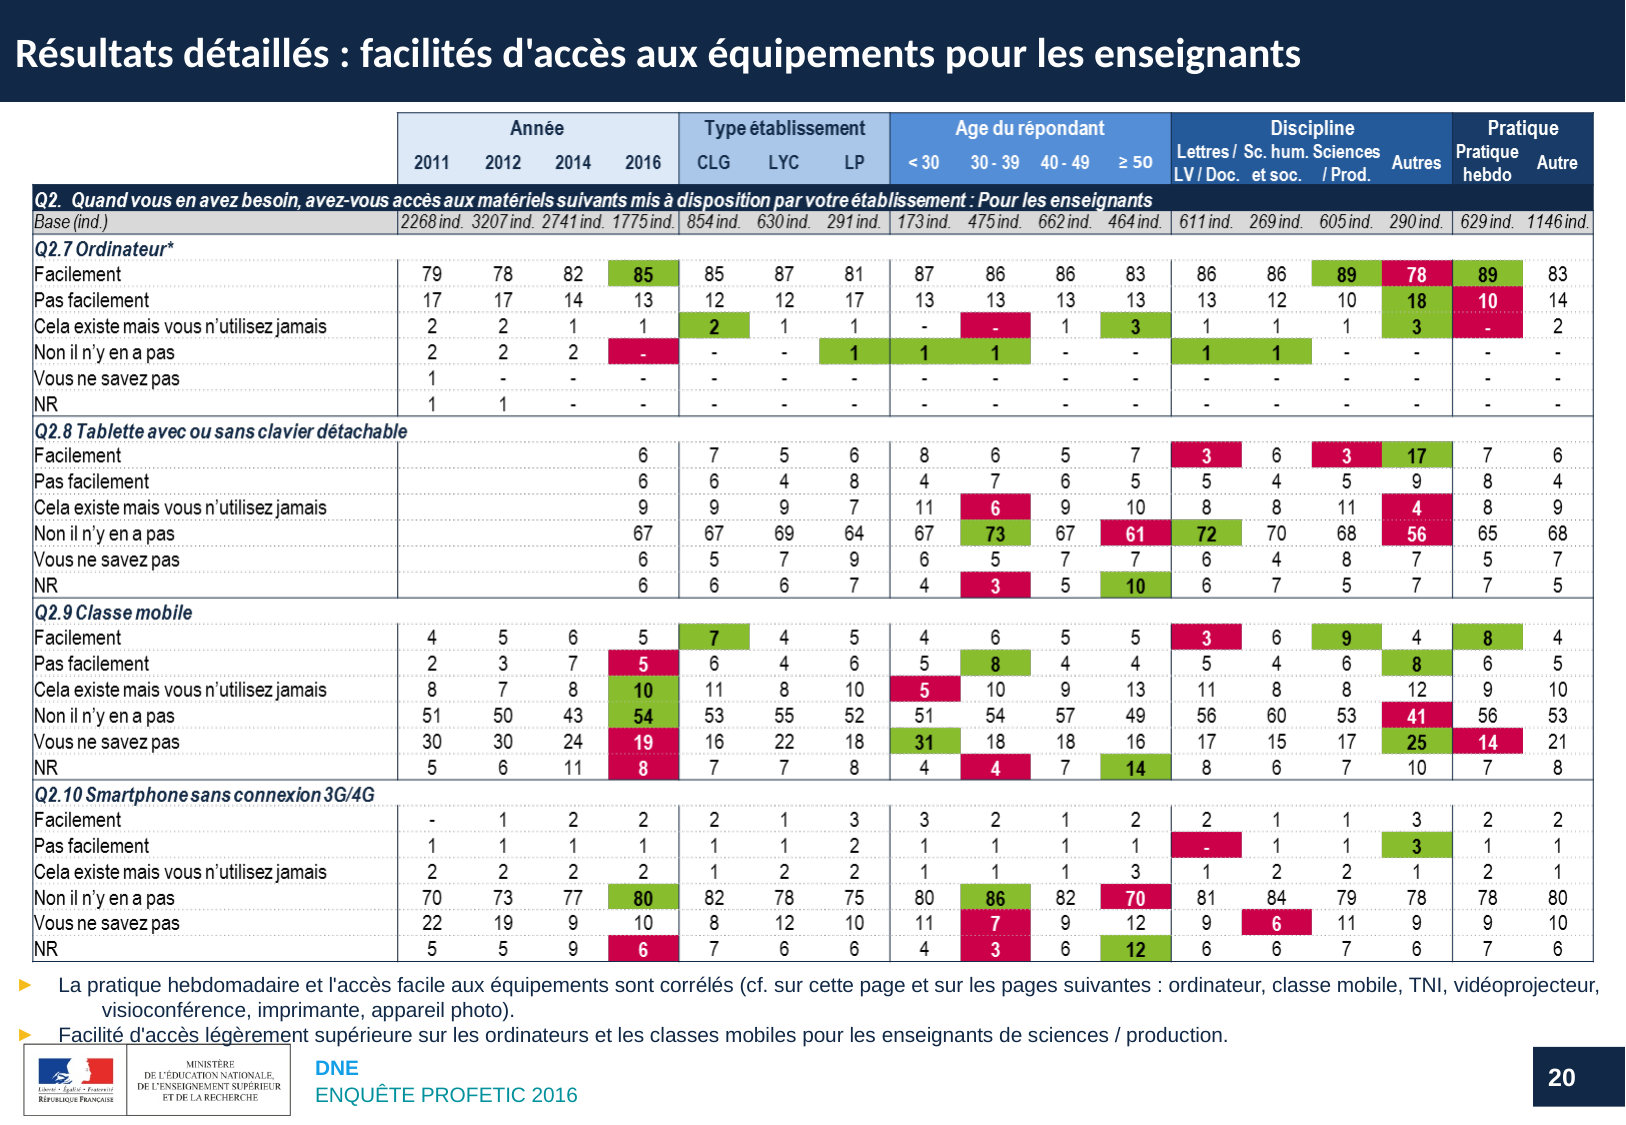

# Résultats détaillés : facilités d'accès aux équipements pour les enseignants
La pratique hebdomadaire et l'accès facile aux équipements sont corrélés (cf. sur cette page et sur les pages suivantes : ordinateur, classe mobile, TNI, vidéoprojecteur, visioconférence, imprimante, appareil photo).
Facilité d'accès légèrement supérieure sur les ordinateurs et les classes mobiles pour les enseignants de sciences / production.
19